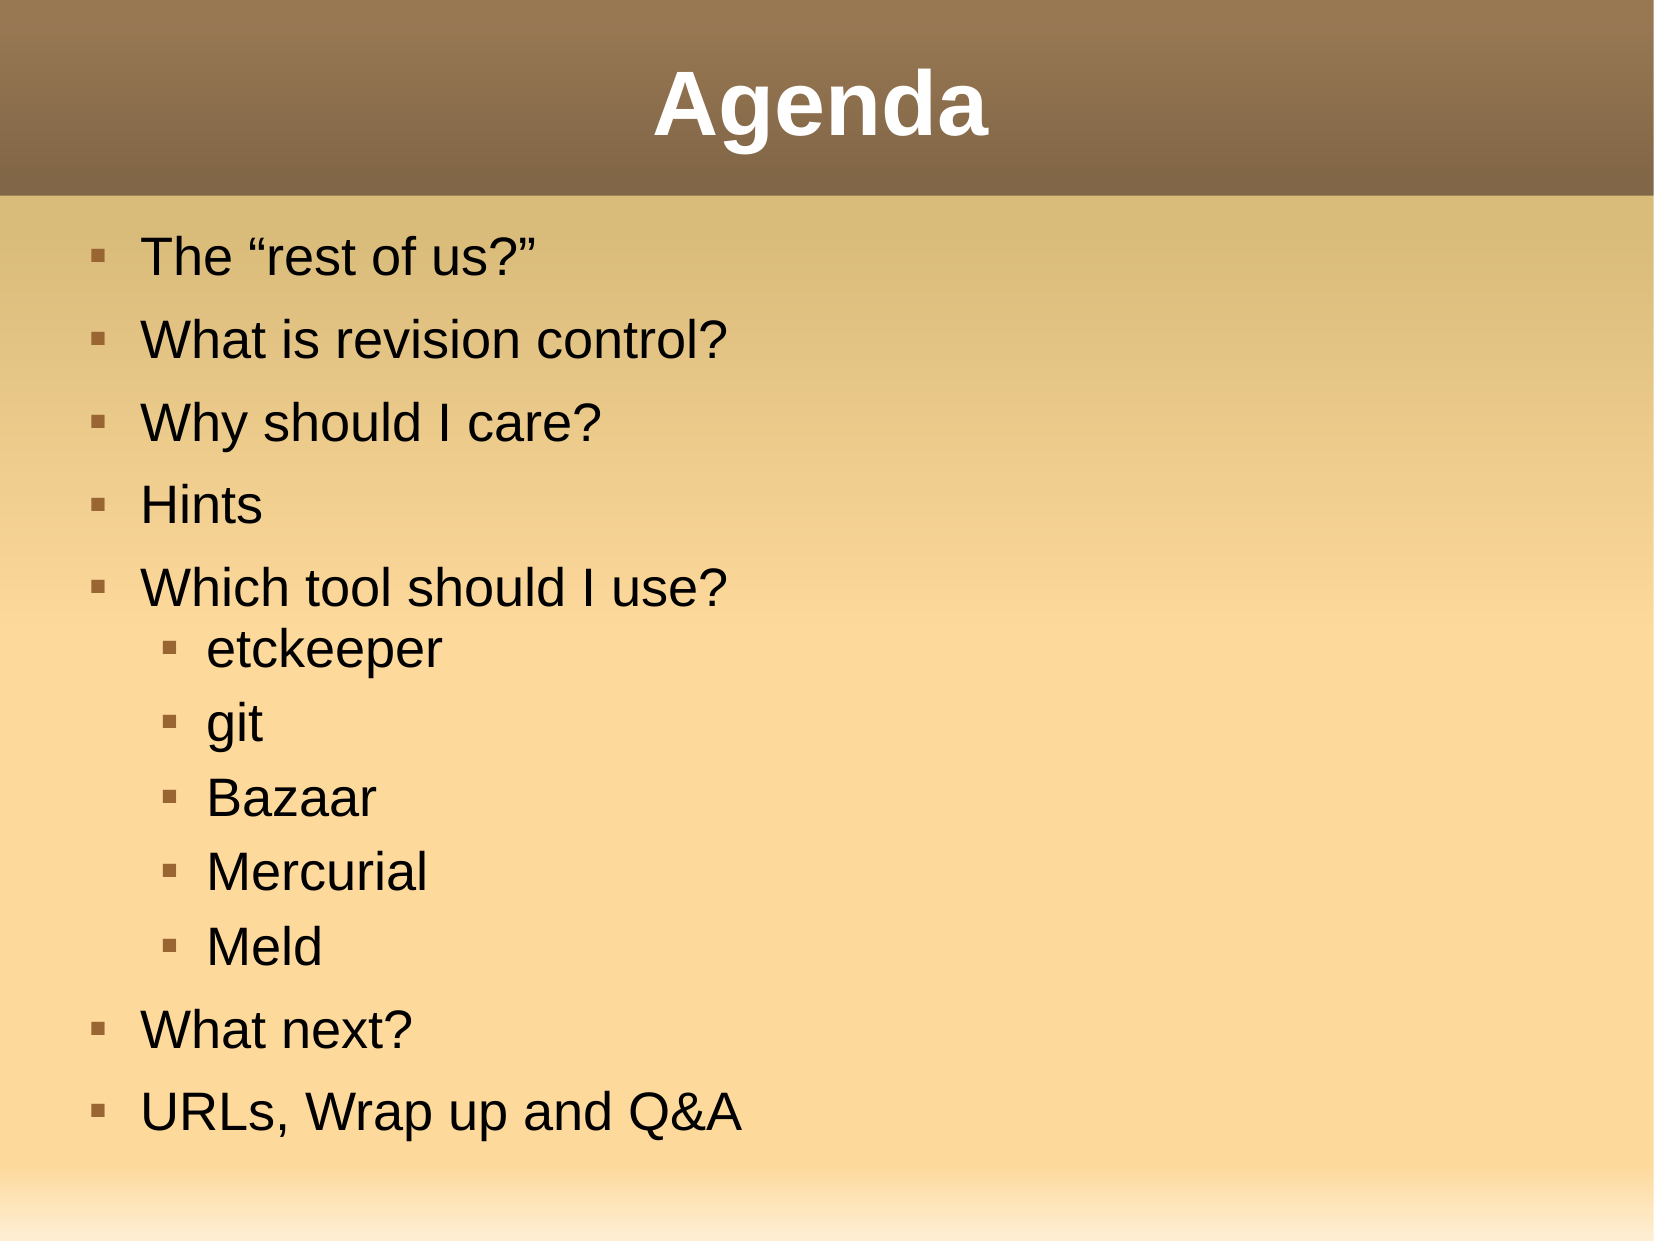

# Agenda
The “rest of us?”
What is revision control?
Why should I care?
Hints
Which tool should I use?
etckeeper
git
Bazaar
Mercurial
Meld
What next?
URLs, Wrap up and Q&A